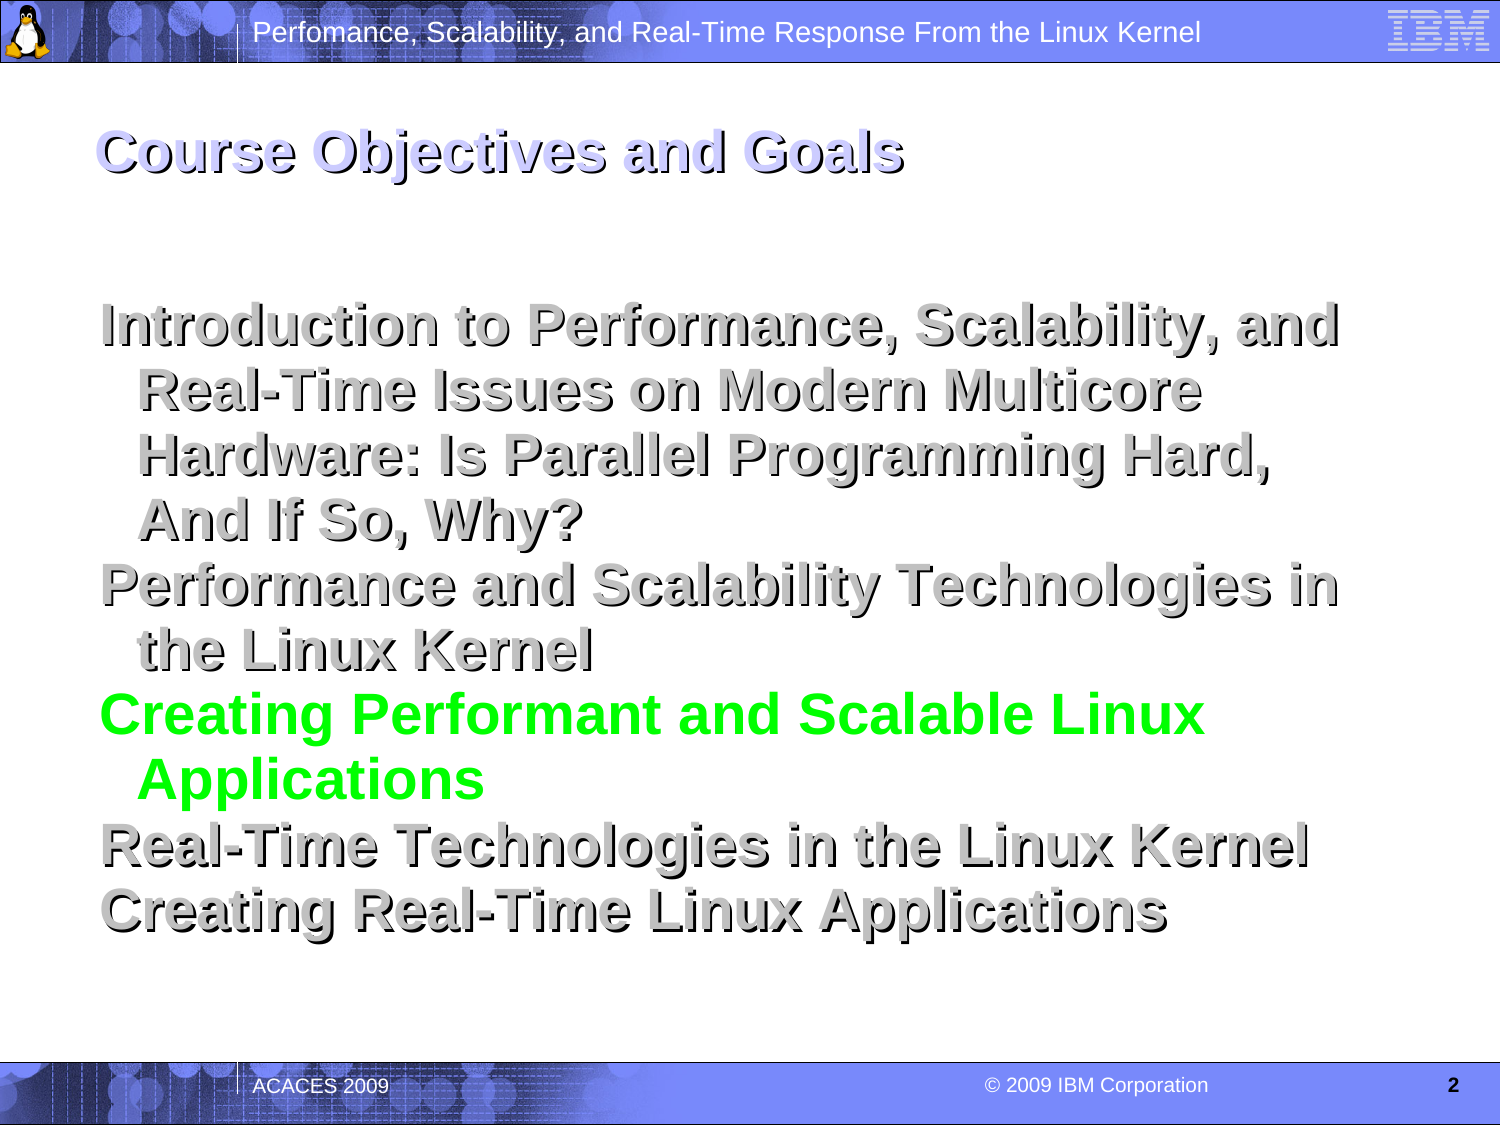

# Course Objectives and Goals
Introduction to Performance, Scalability, and Real-Time Issues on Modern Multicore Hardware: Is Parallel Programming Hard, And If So, Why?
Performance and Scalability Technologies in the Linux Kernel
Creating Performant and Scalable Linux Applications
Real-Time Technologies in the Linux Kernel
Creating Real-Time Linux Applications
2